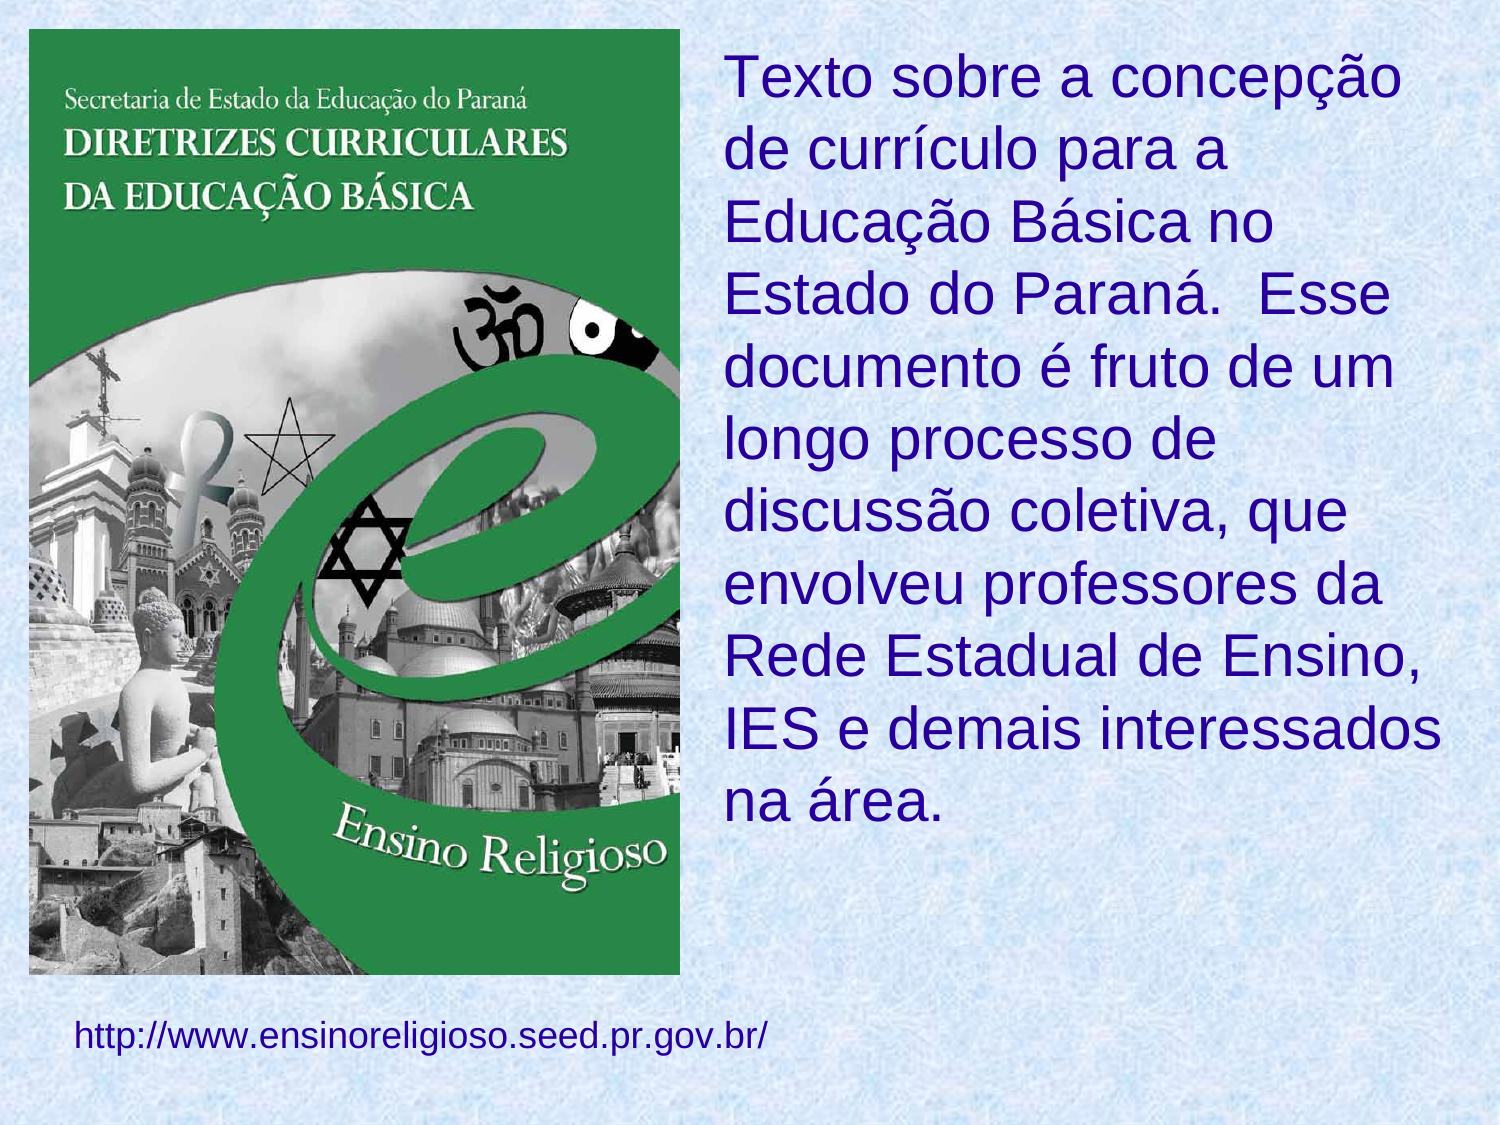

Texto sobre a concepção de currículo para a Educação Básica no Estado do Paraná. Esse documento é fruto de um longo processo de discussão coletiva, que envolveu professores da Rede Estadual de Ensino, IES e demais interessados na área.
http://www.ensinoreligioso.seed.pr.gov.br/